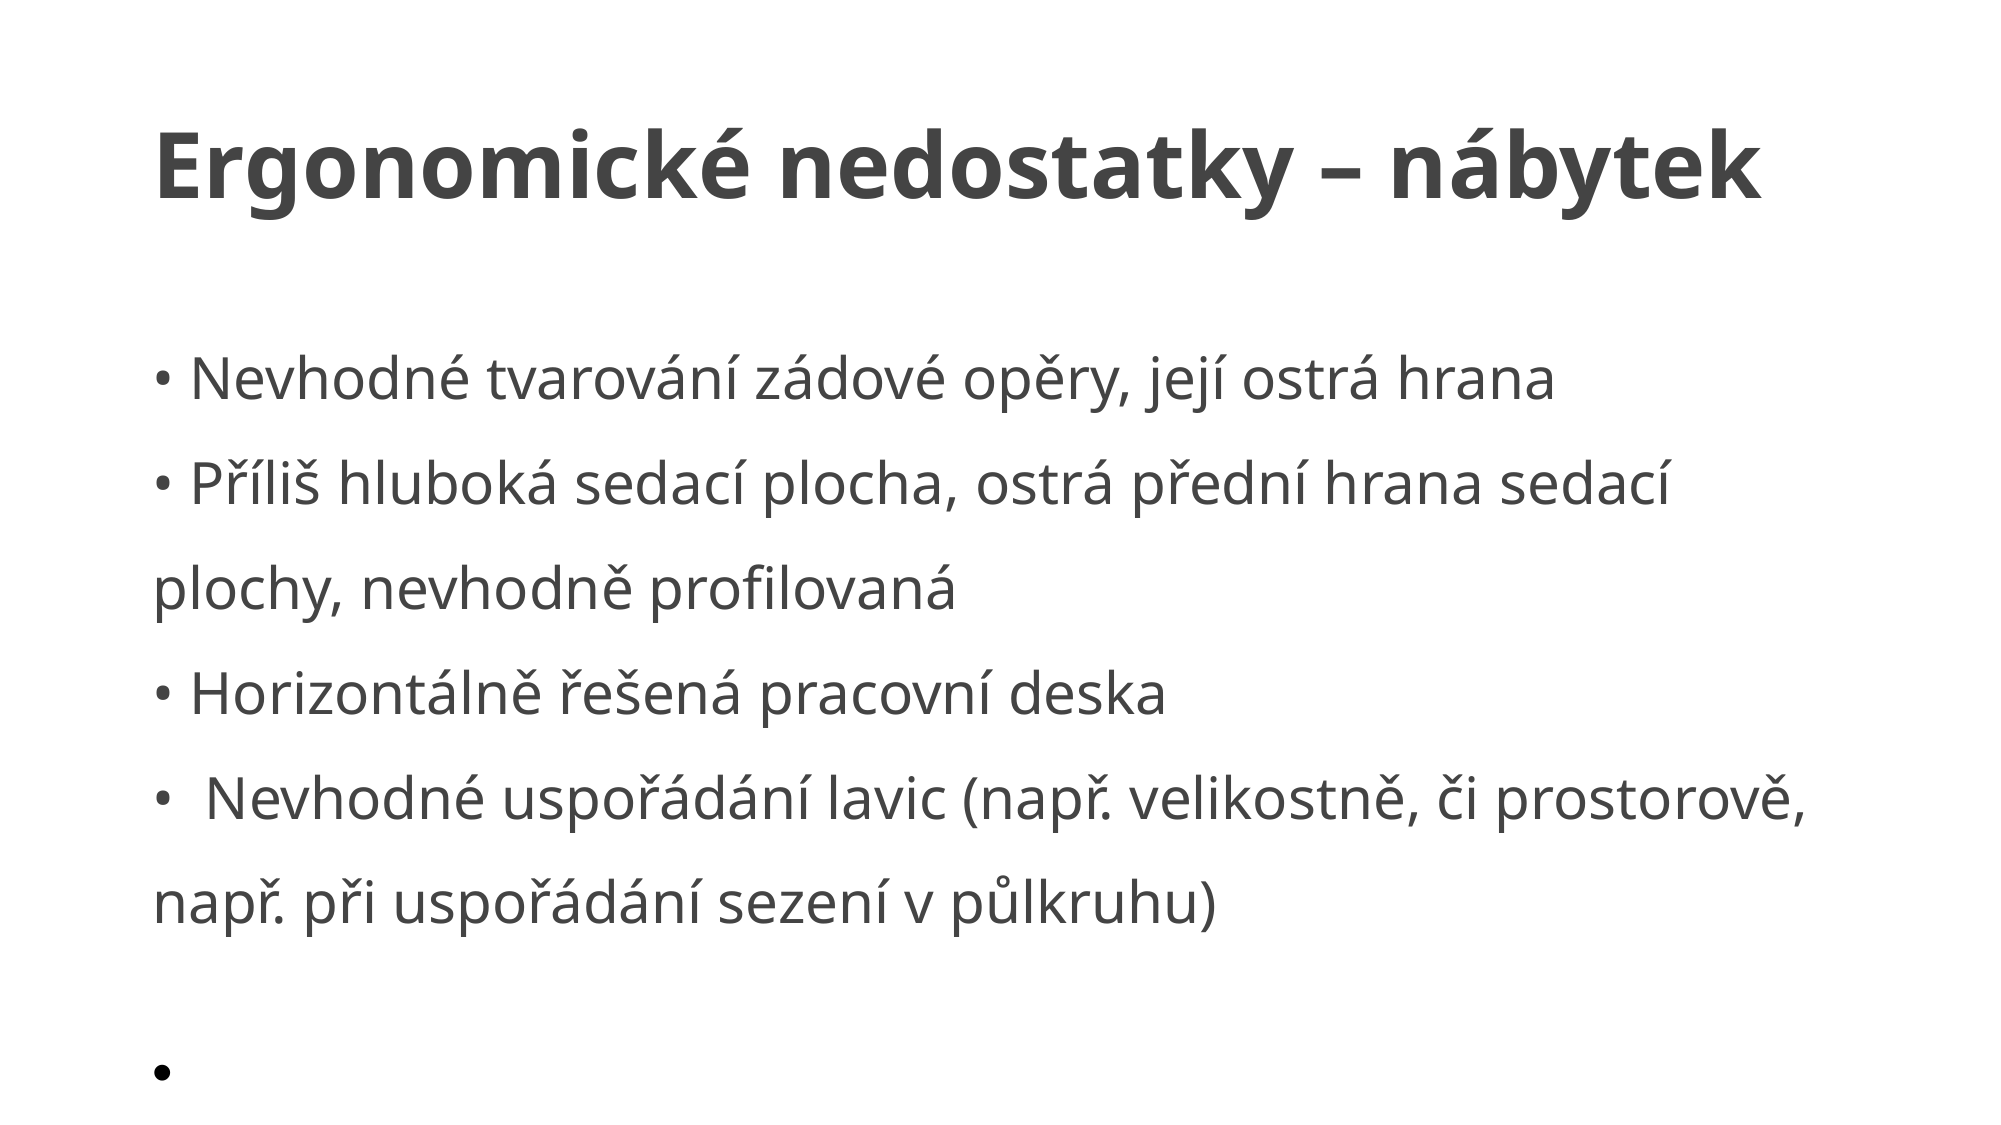

# Ergonomické nedostatky – nábytek
• Nevhodné tvarování zádové opěry, její ostrá hrana
• Příliš hluboká sedací plocha, ostrá přední hrana sedací plochy, nevhodně profilovaná
• Horizontálně řešená pracovní deska
•  Nevhodné uspořádání lavic (např. velikostně, či prostorově, např. při uspořádání sezení v půlkruhu)